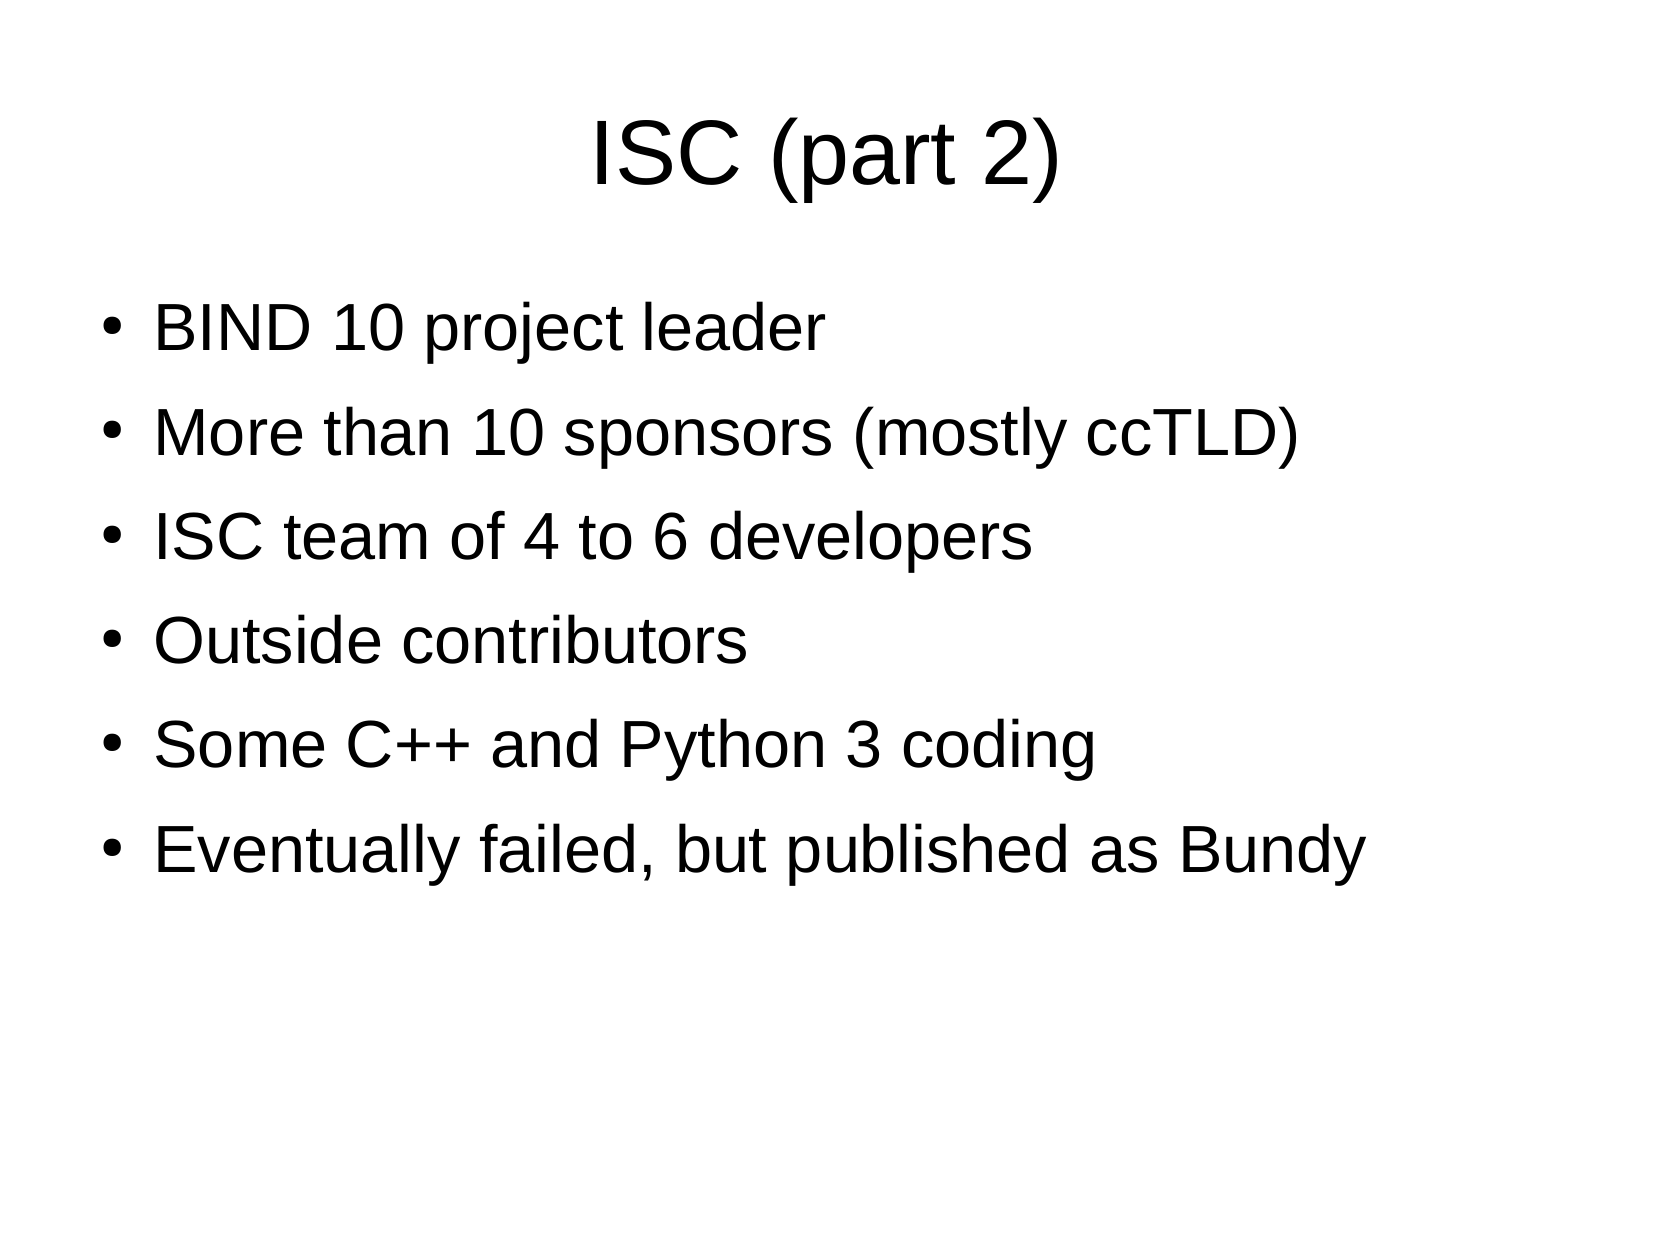

# ISC (part 2)
BIND 10 project leader
More than 10 sponsors (mostly ccTLD)
ISC team of 4 to 6 developers
Outside contributors
Some C++ and Python 3 coding
Eventually failed, but published as Bundy